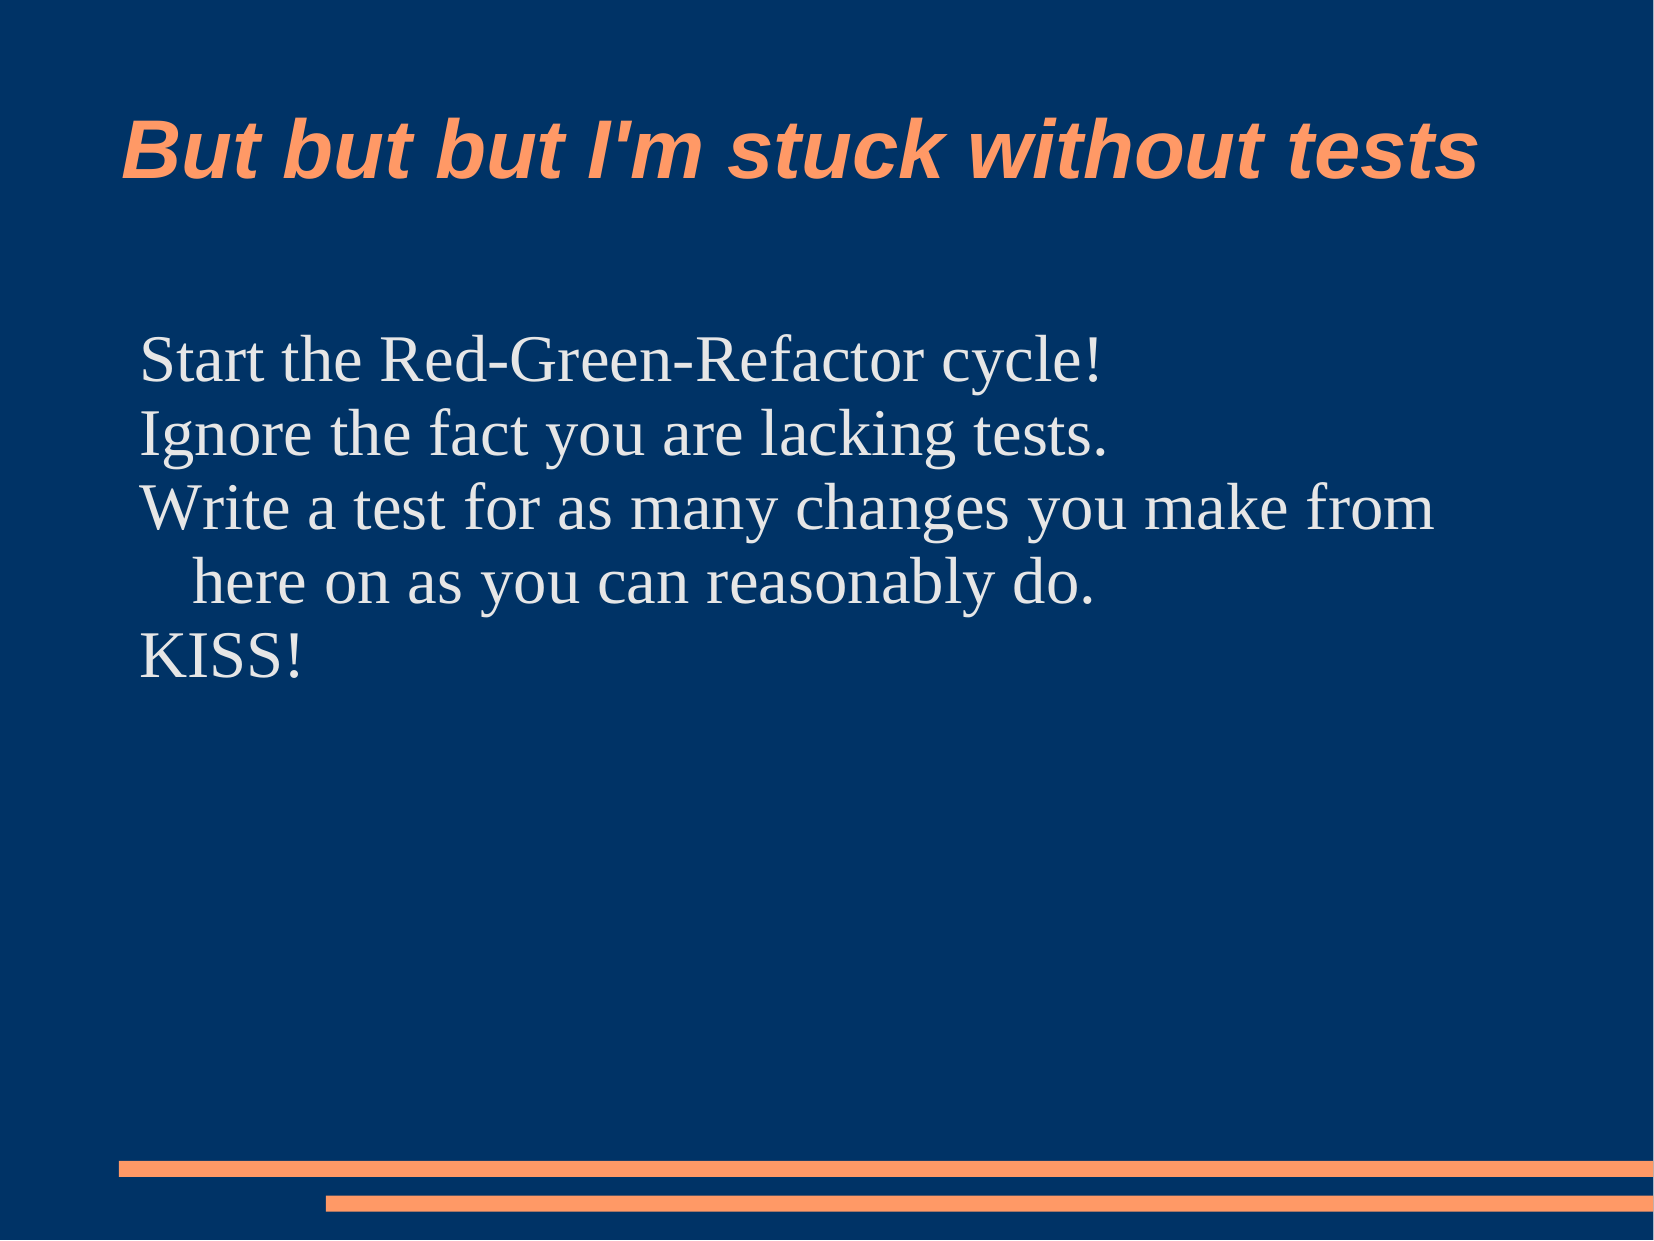

# But but but I'm stuck without tests
Start the Red-Green-Refactor cycle!
Ignore the fact you are lacking tests.
Write a test for as many changes you make from here on as you can reasonably do.
KISS!